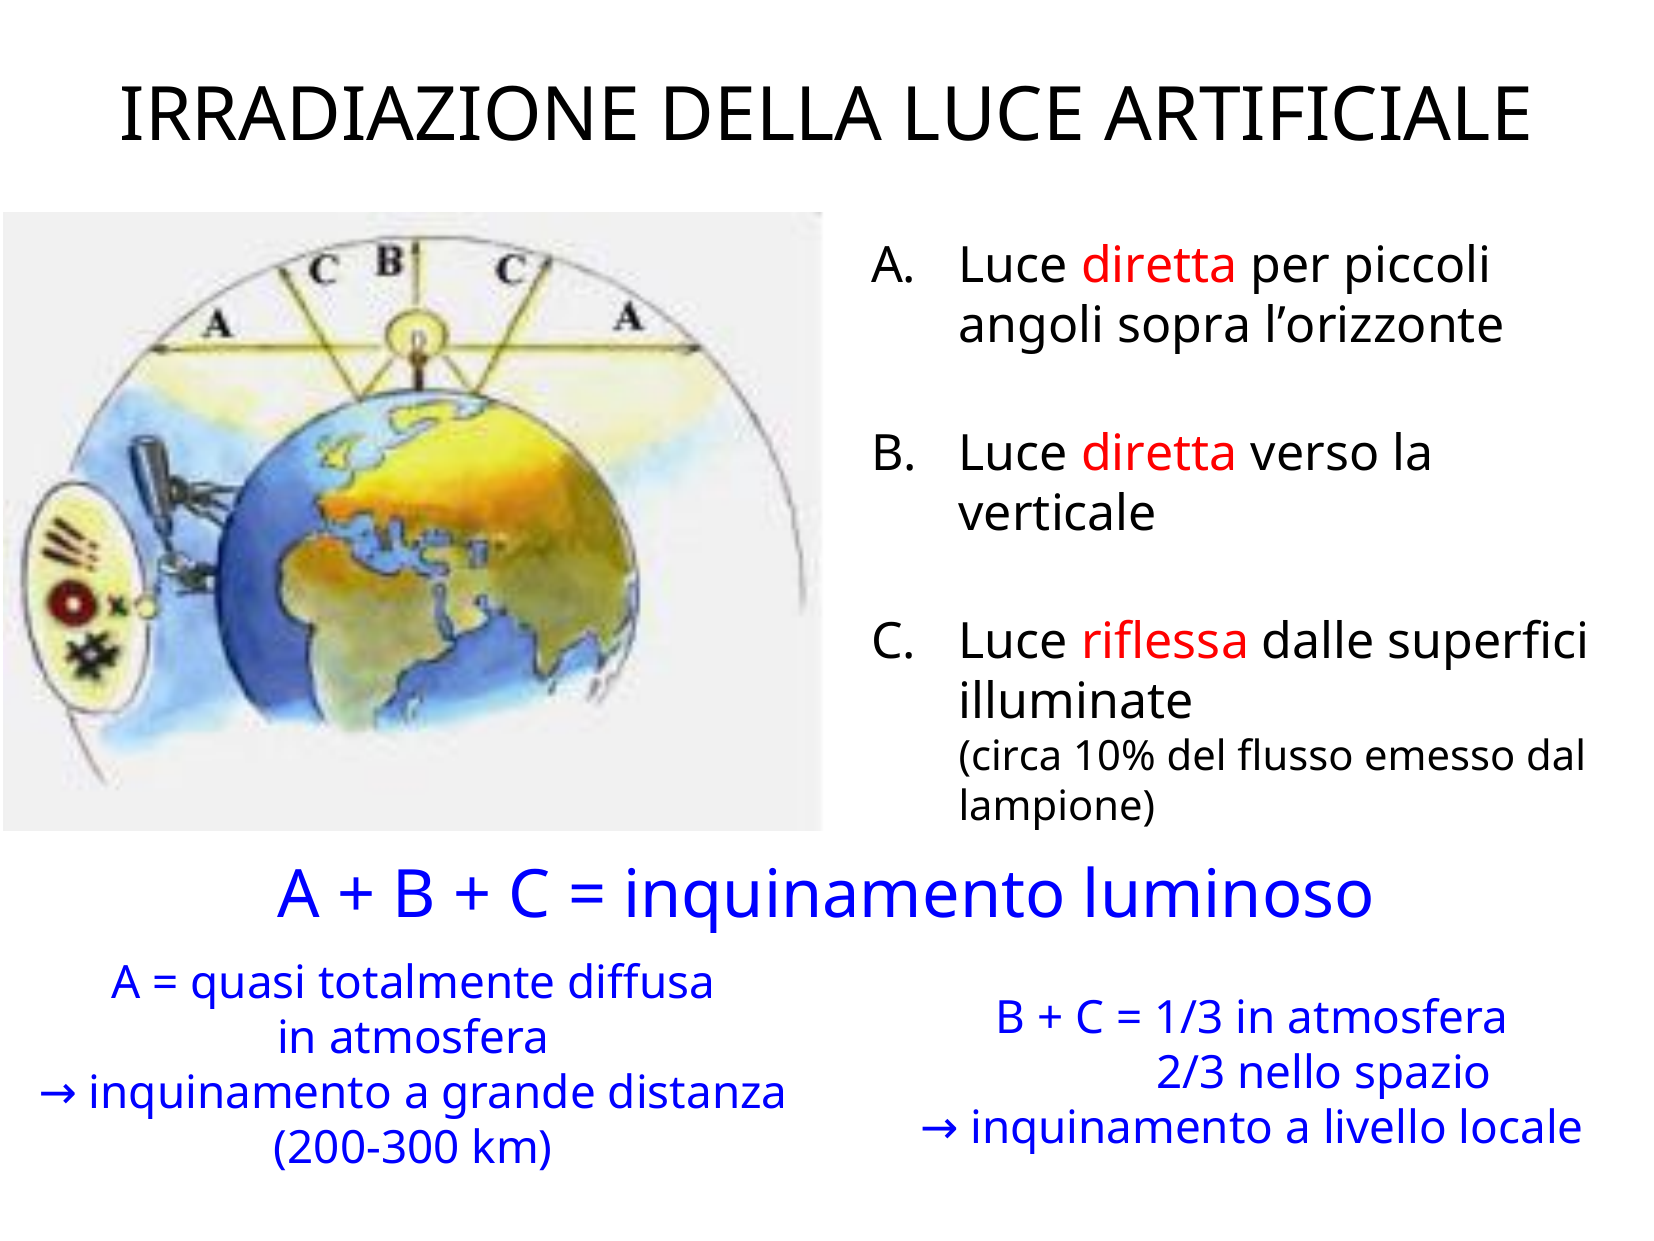

# IRRADIAZIONE DELLA LUCE ARTIFICIALE
Luce diretta per piccoli angoli sopra l’orizzonte
Luce diretta verso la verticale
Luce riflessa dalle superfici illuminate
(circa 10% del flusso emesso dal lampione)
A + B + C = inquinamento luminoso
A = quasi totalmente diffusa
in atmosfera
→ inquinamento a grande distanza
(200-300 km)
B + C = 1/3 in atmosfera
 2/3 nello spazio
→ inquinamento a livello locale